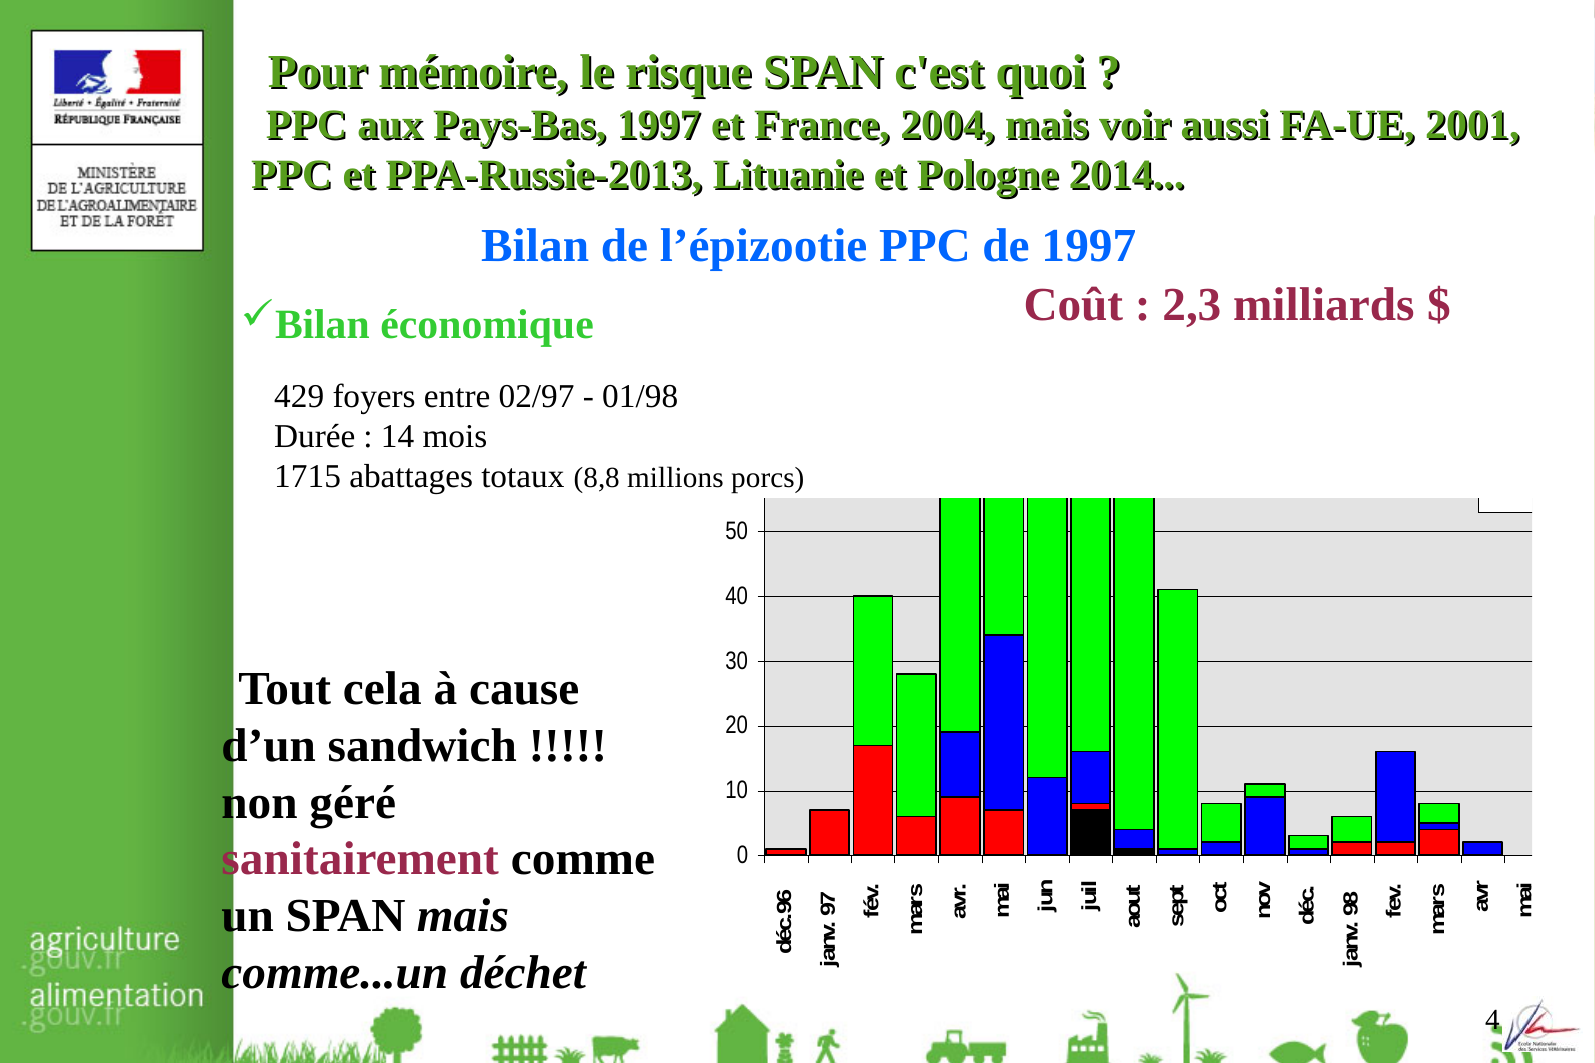

Pour mémoire, le risque SPAN c'est quoi ?
PPC aux Pays-Bas, 1997 et France, 2004, mais voir aussi FA-UE, 2001, PPC et PPA-Russie-2013, Lituanie et Pologne 2014...
Bilan de l’épizootie PPC de 1997
Coût : 2,3 milliards $
Bilan économique
429 foyers entre 02/97 - 01/98
Durée : 14 mois
1715 abattages totaux (8,8 millions porcs)
Tout cela à cause d’un sandwich !!!!! non géré sanitairement comme un SPAN mais comme...un déchet